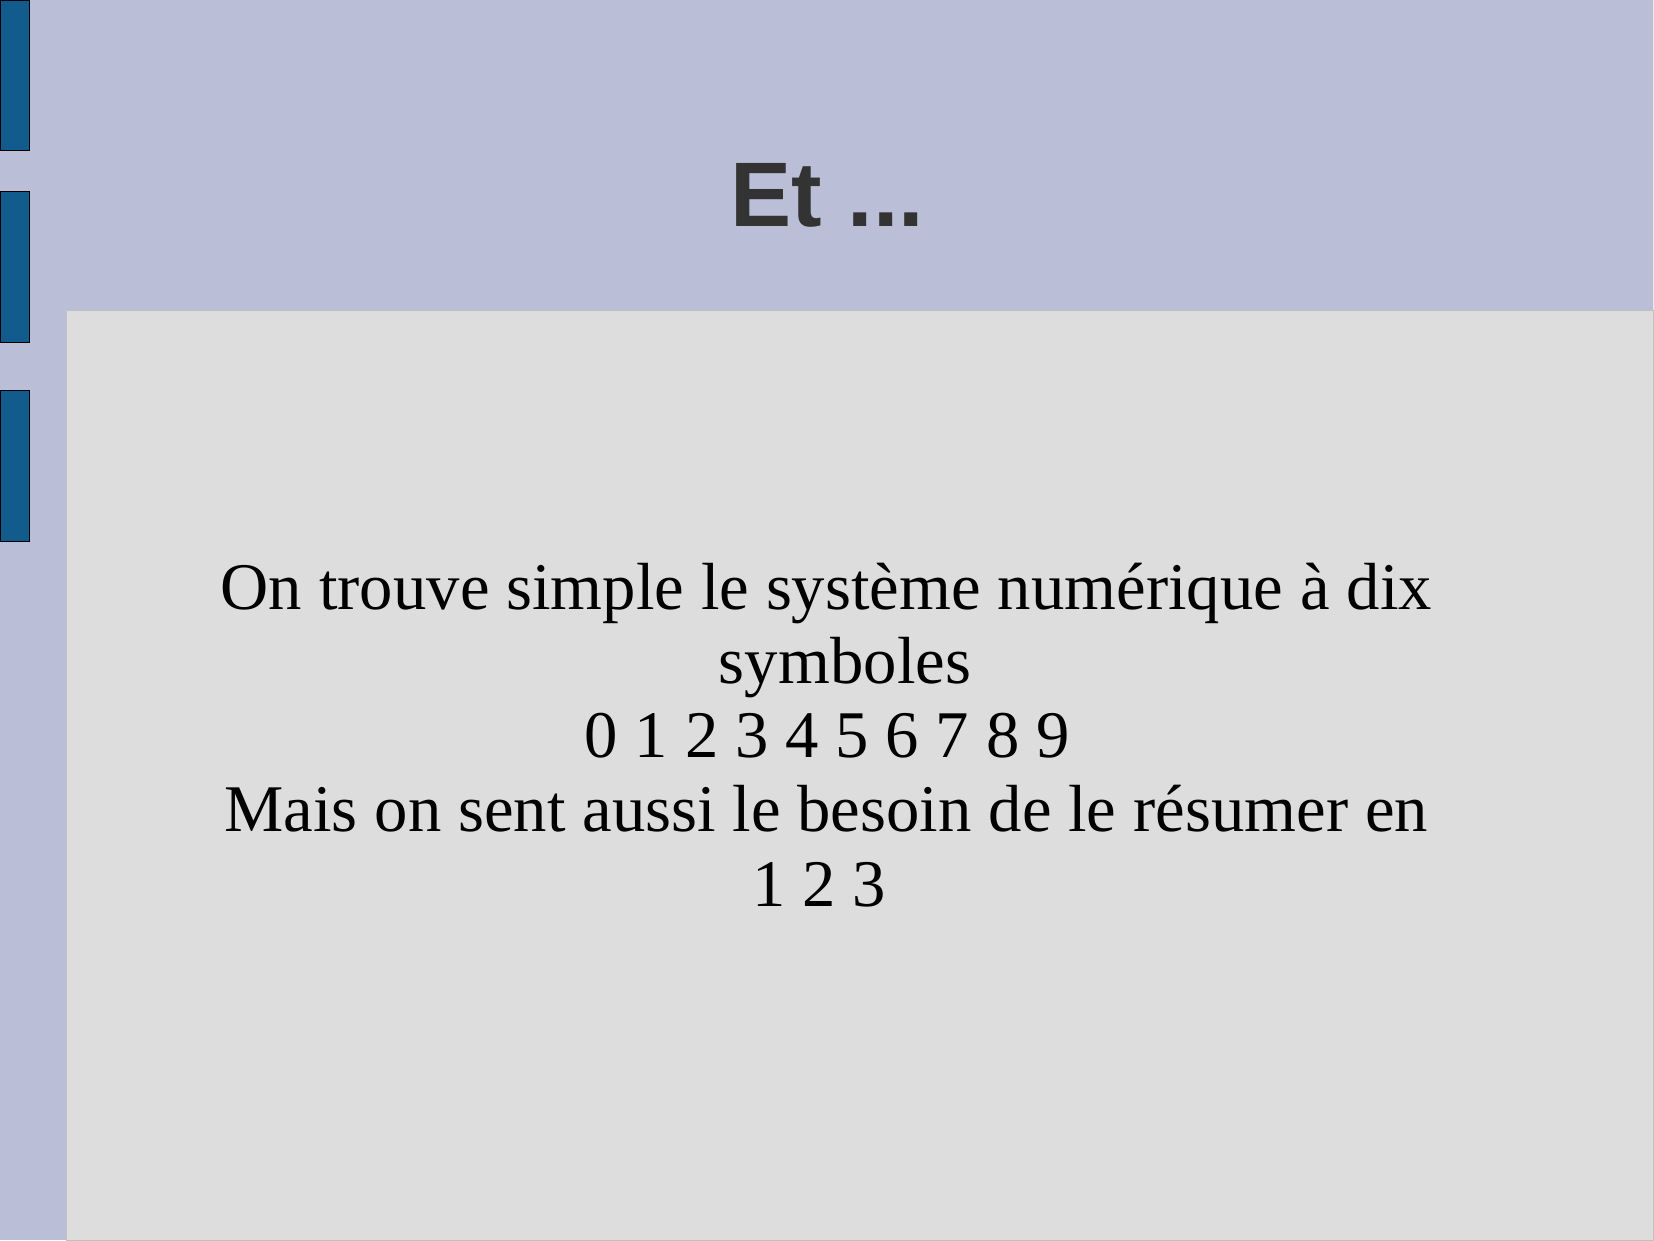

# Et ...
On trouve simple le système numérique à dix symboles
0 1 2 3 4 5 6 7 8 9
Mais on sent aussi le besoin de le résumer en
1 2 3